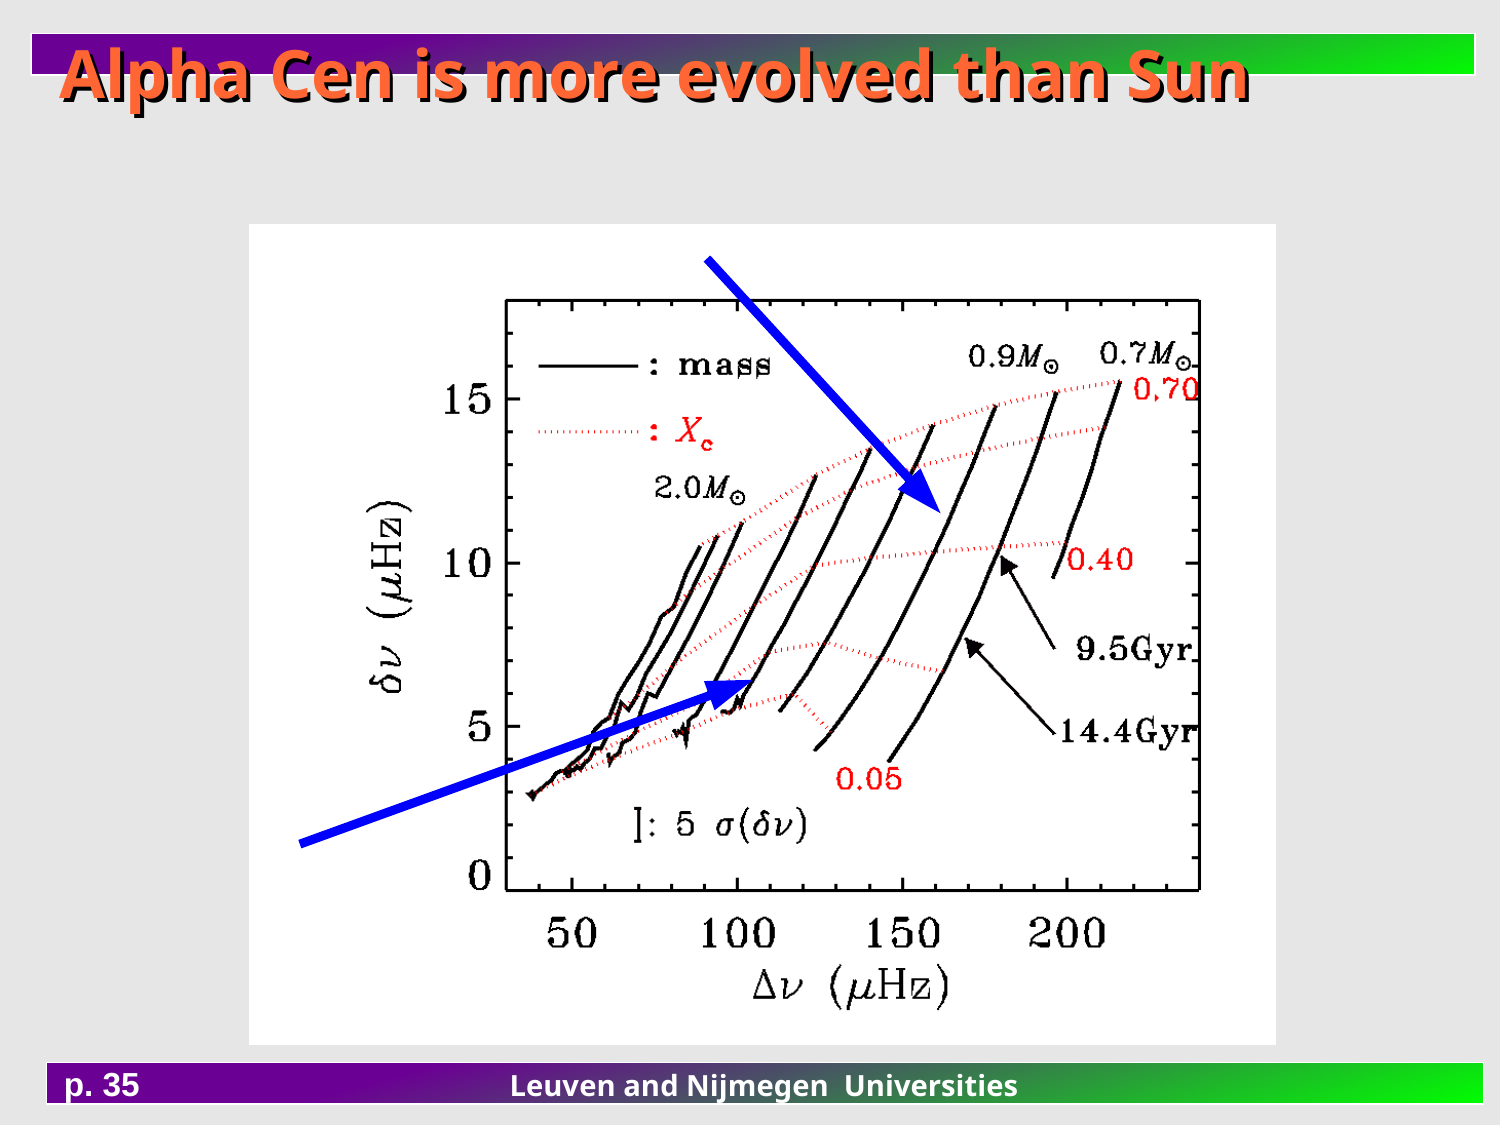

# Alpha Cen is more evolved than Sun